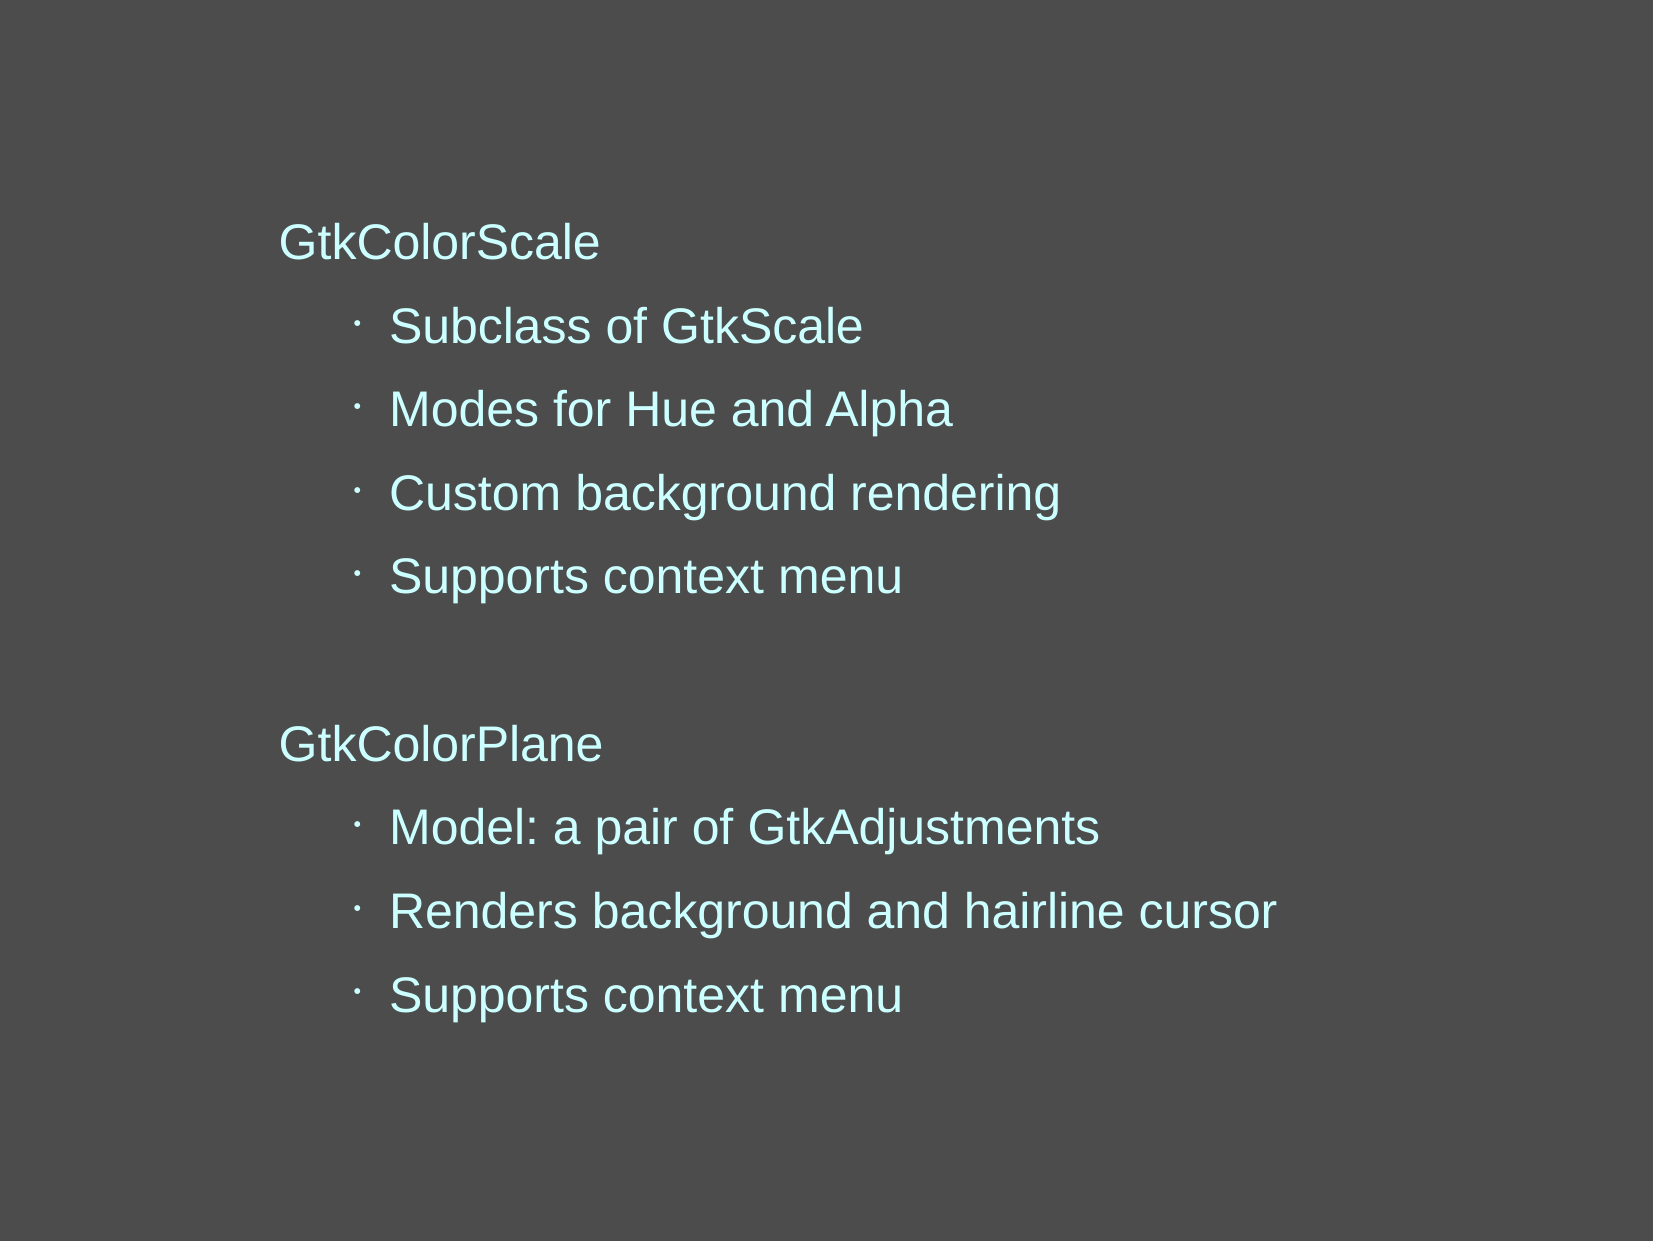

GtkColorScale
Subclass of GtkScale
Modes for Hue and Alpha
Custom background rendering
Supports context menu
GtkColorPlane
Model: a pair of GtkAdjustments
Renders background and hairline cursor
Supports context menu